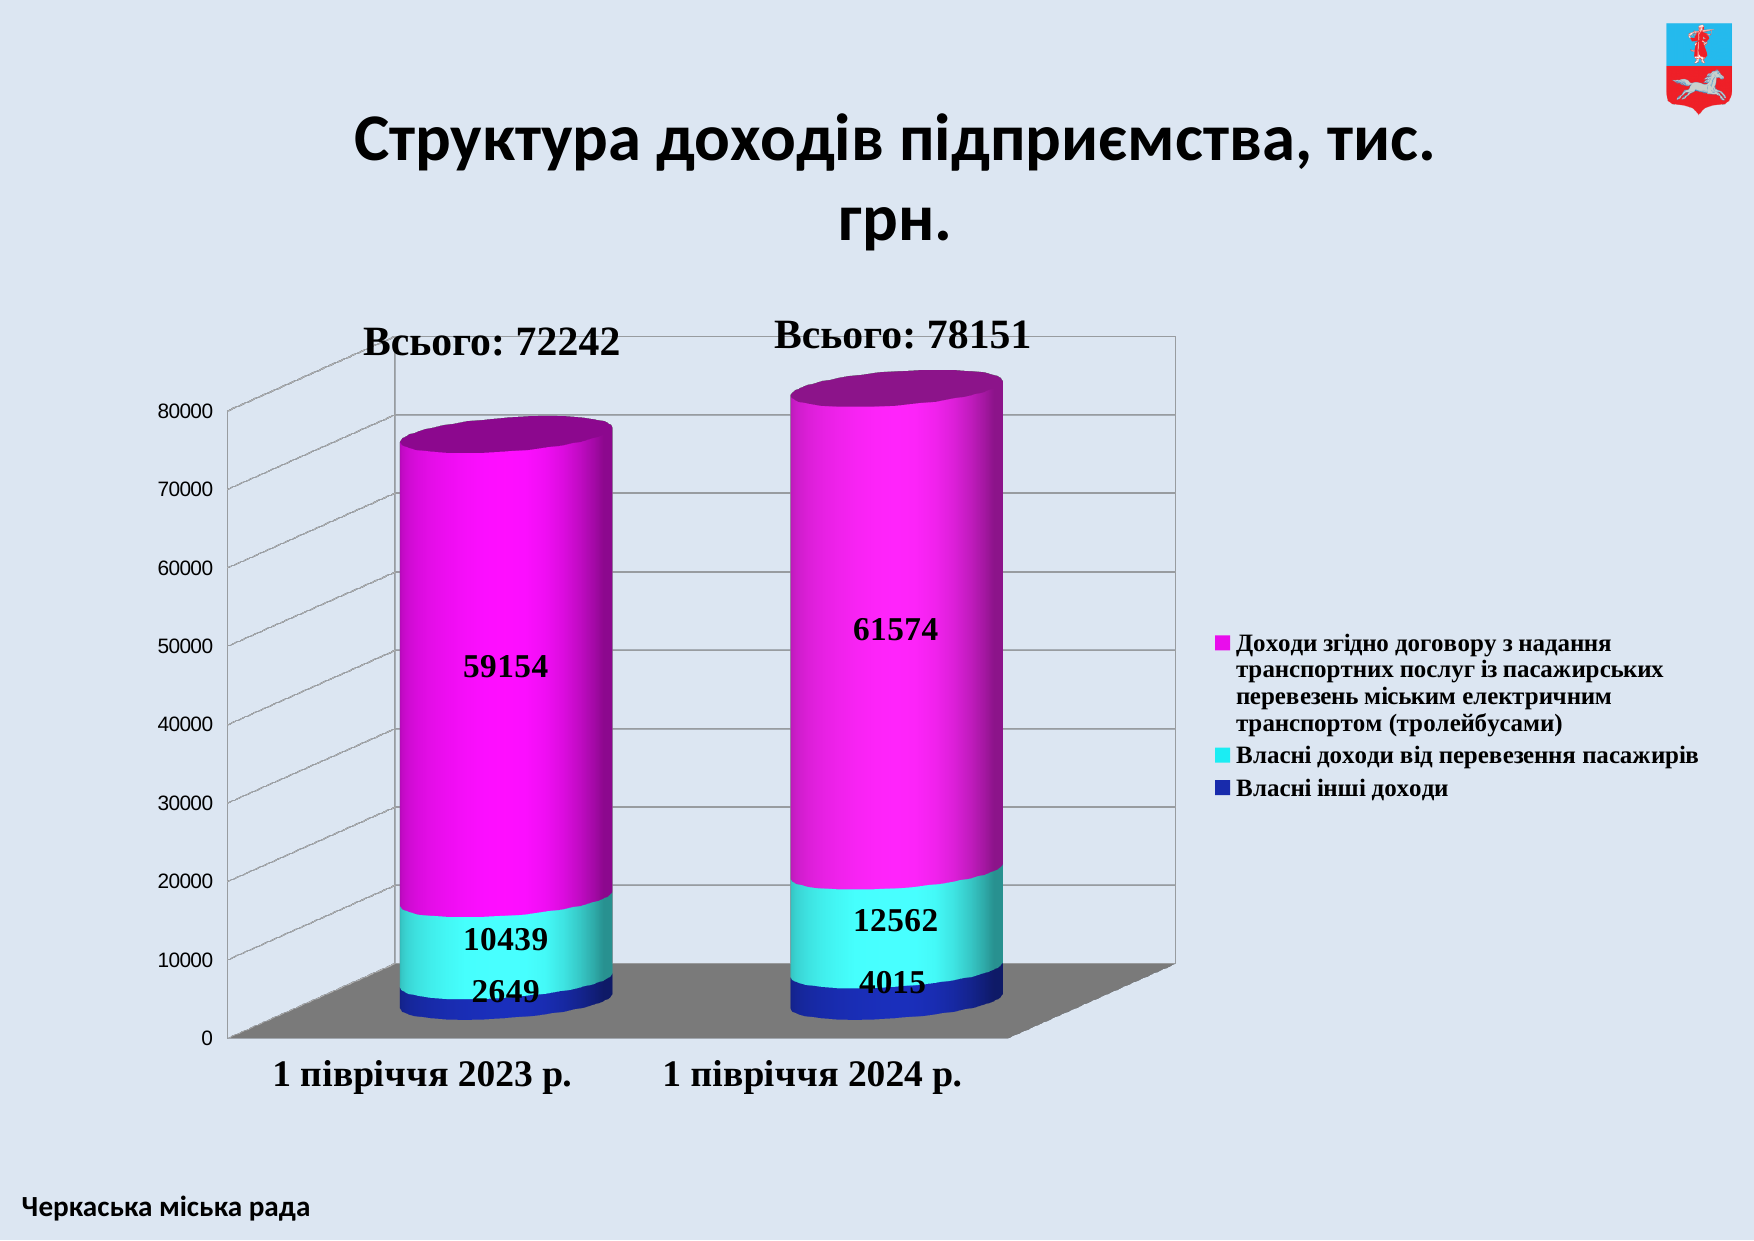

Структура доходів підприємства, тис. грн.
Всього: 78151
Всього: 72242
[unsupported chart]
4015
Черкаська міська рада